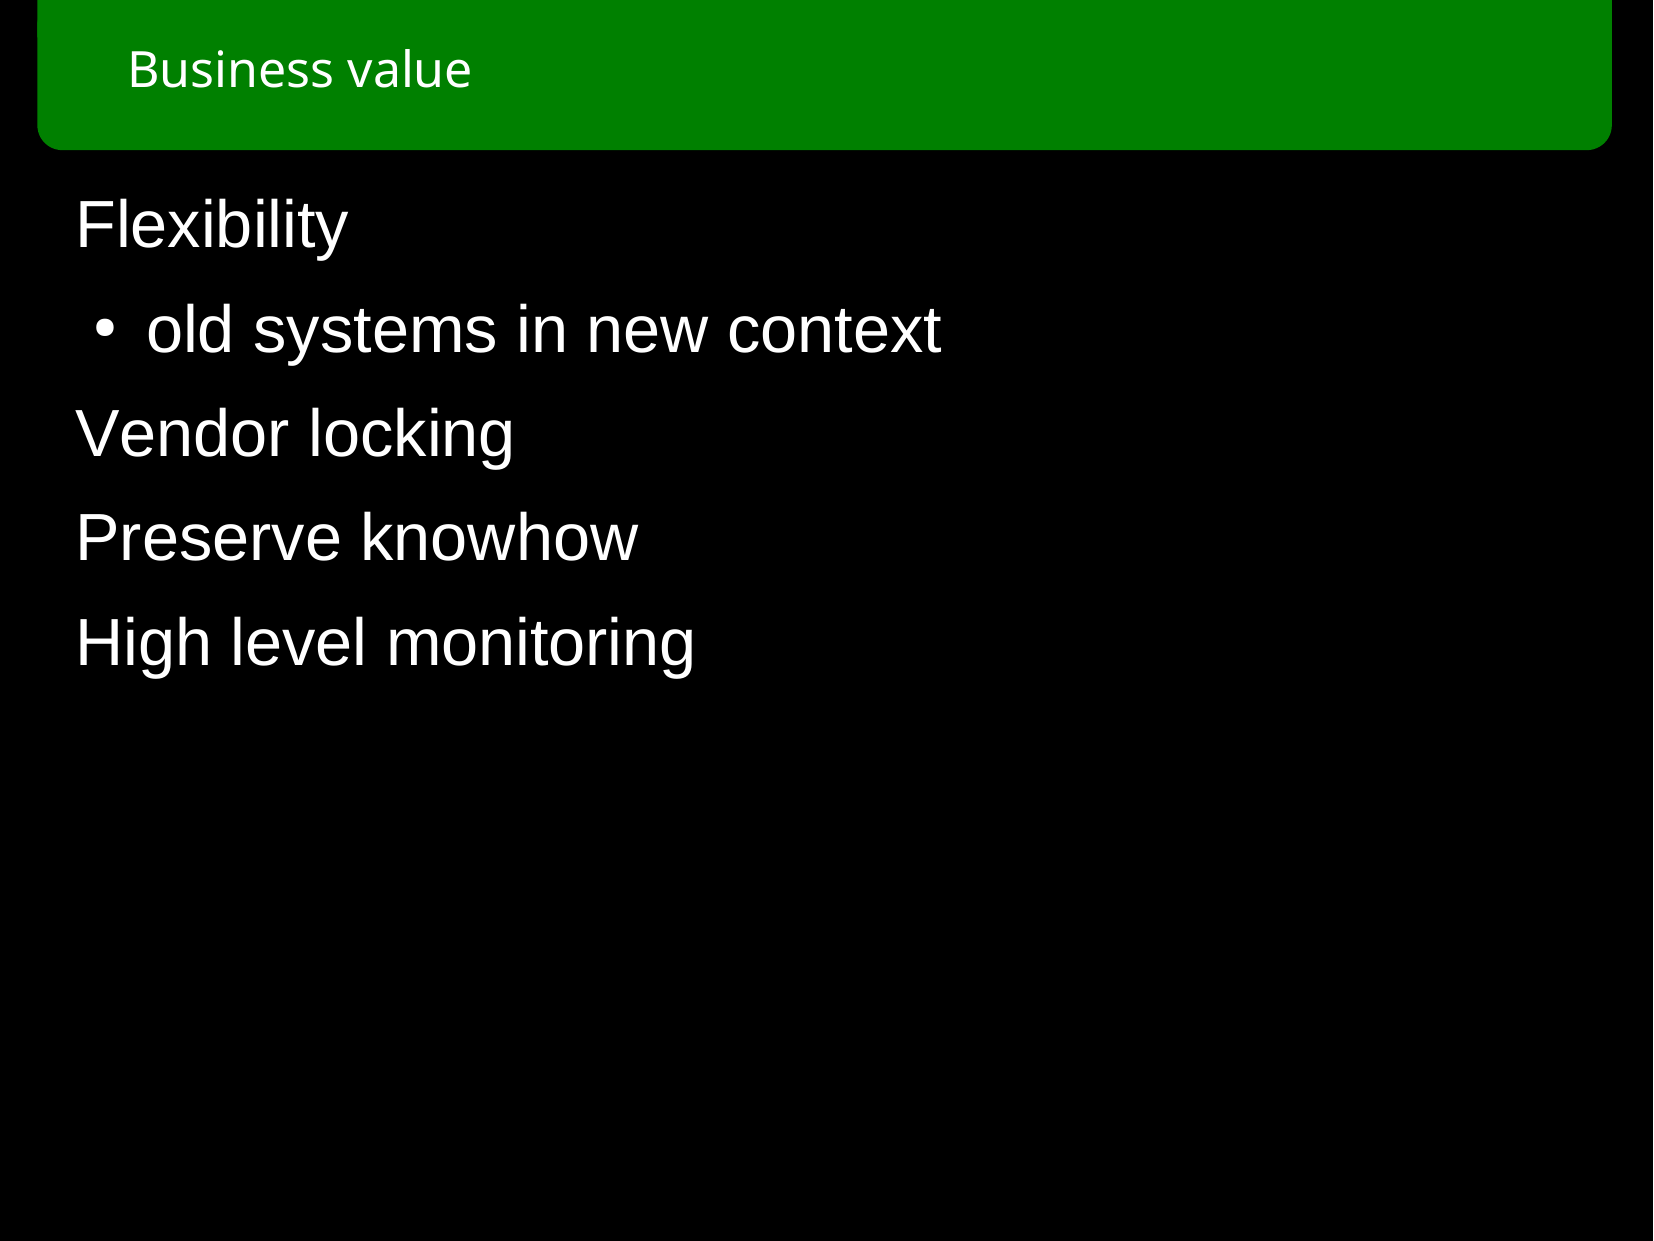

Business value
# Flexibility
old systems in new context
Vendor locking
Preserve knowhow
High level monitoring